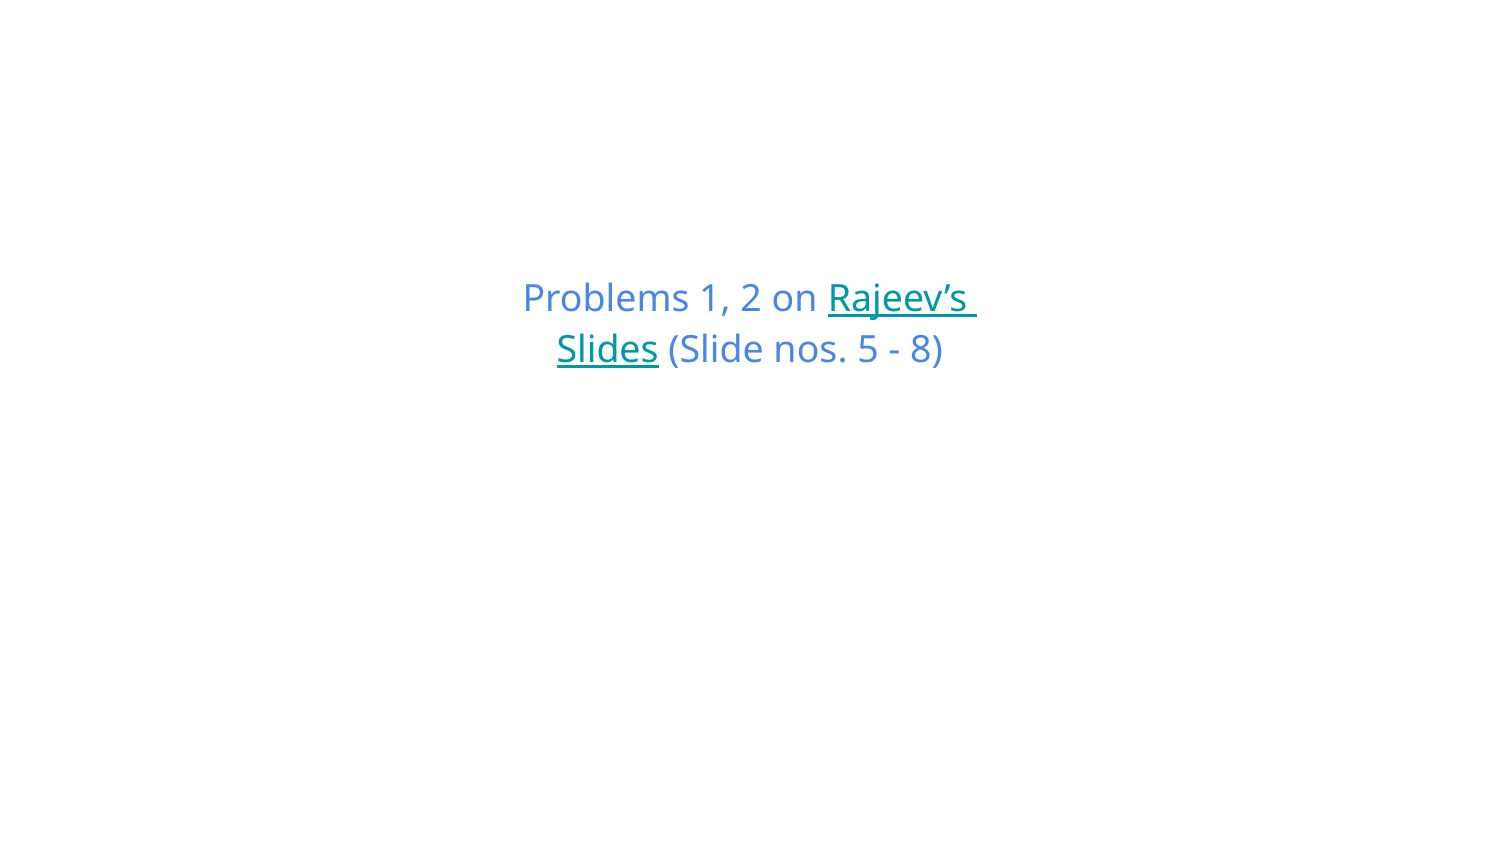

Problems 1, 2 on Rajeev’s
Slides (Slide nos. 5 - 8)